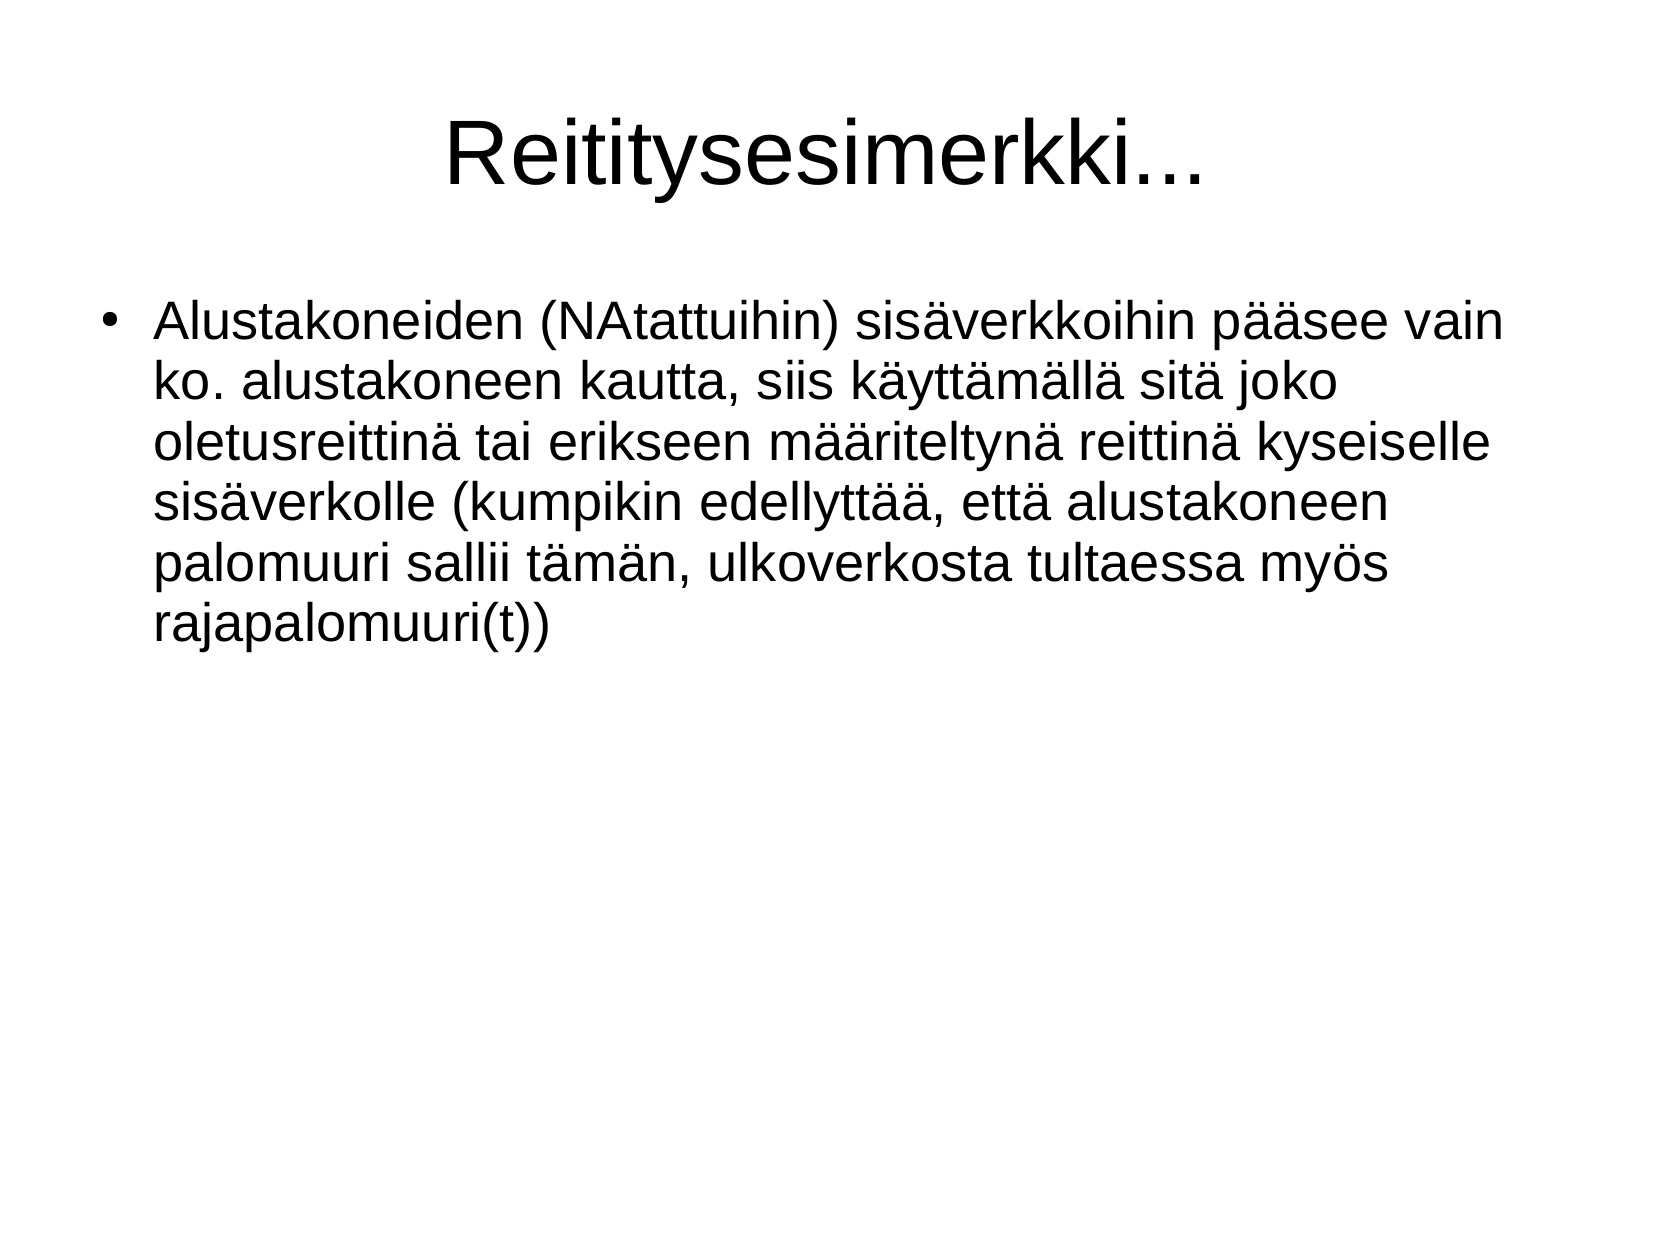

# Reititysesimerkki...
Alustakoneiden (NAtattuihin) sisäverkkoihin pääsee vain ko. alustakoneen kautta, siis käyttämällä sitä joko oletusreittinä tai erikseen määriteltynä reittinä kyseiselle sisäverkolle (kumpikin edellyttää, että alustakoneen palomuuri sallii tämän, ulkoverkosta tultaessa myös rajapalomuuri(t))